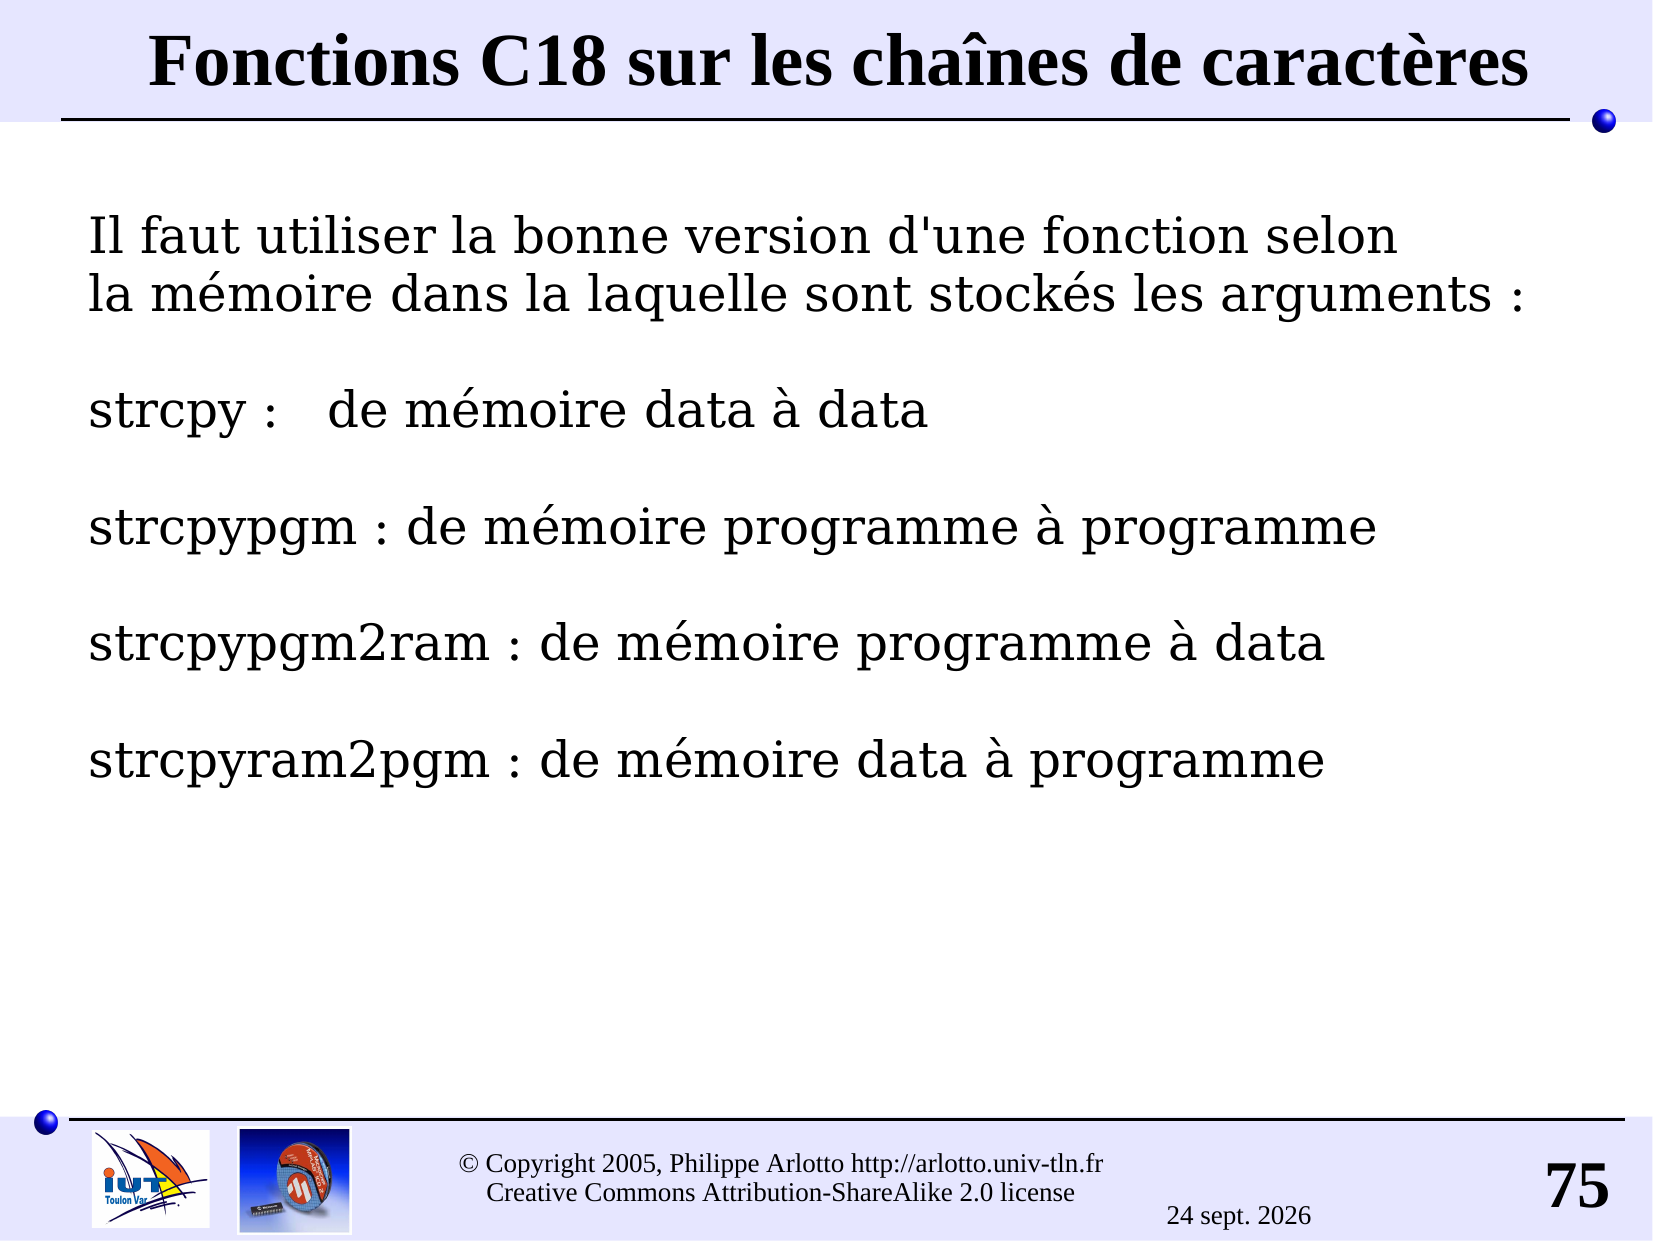

# Fonctions C18 sur les chaînes de caractères
Il faut utiliser la bonne version d'une fonction selon
la mémoire dans la laquelle sont stockés les arguments :
strcpy : de mémoire data à data
strcpypgm : de mémoire programme à programme
strcpypgm2ram : de mémoire programme à data
strcpyram2pgm : de mémoire data à programme